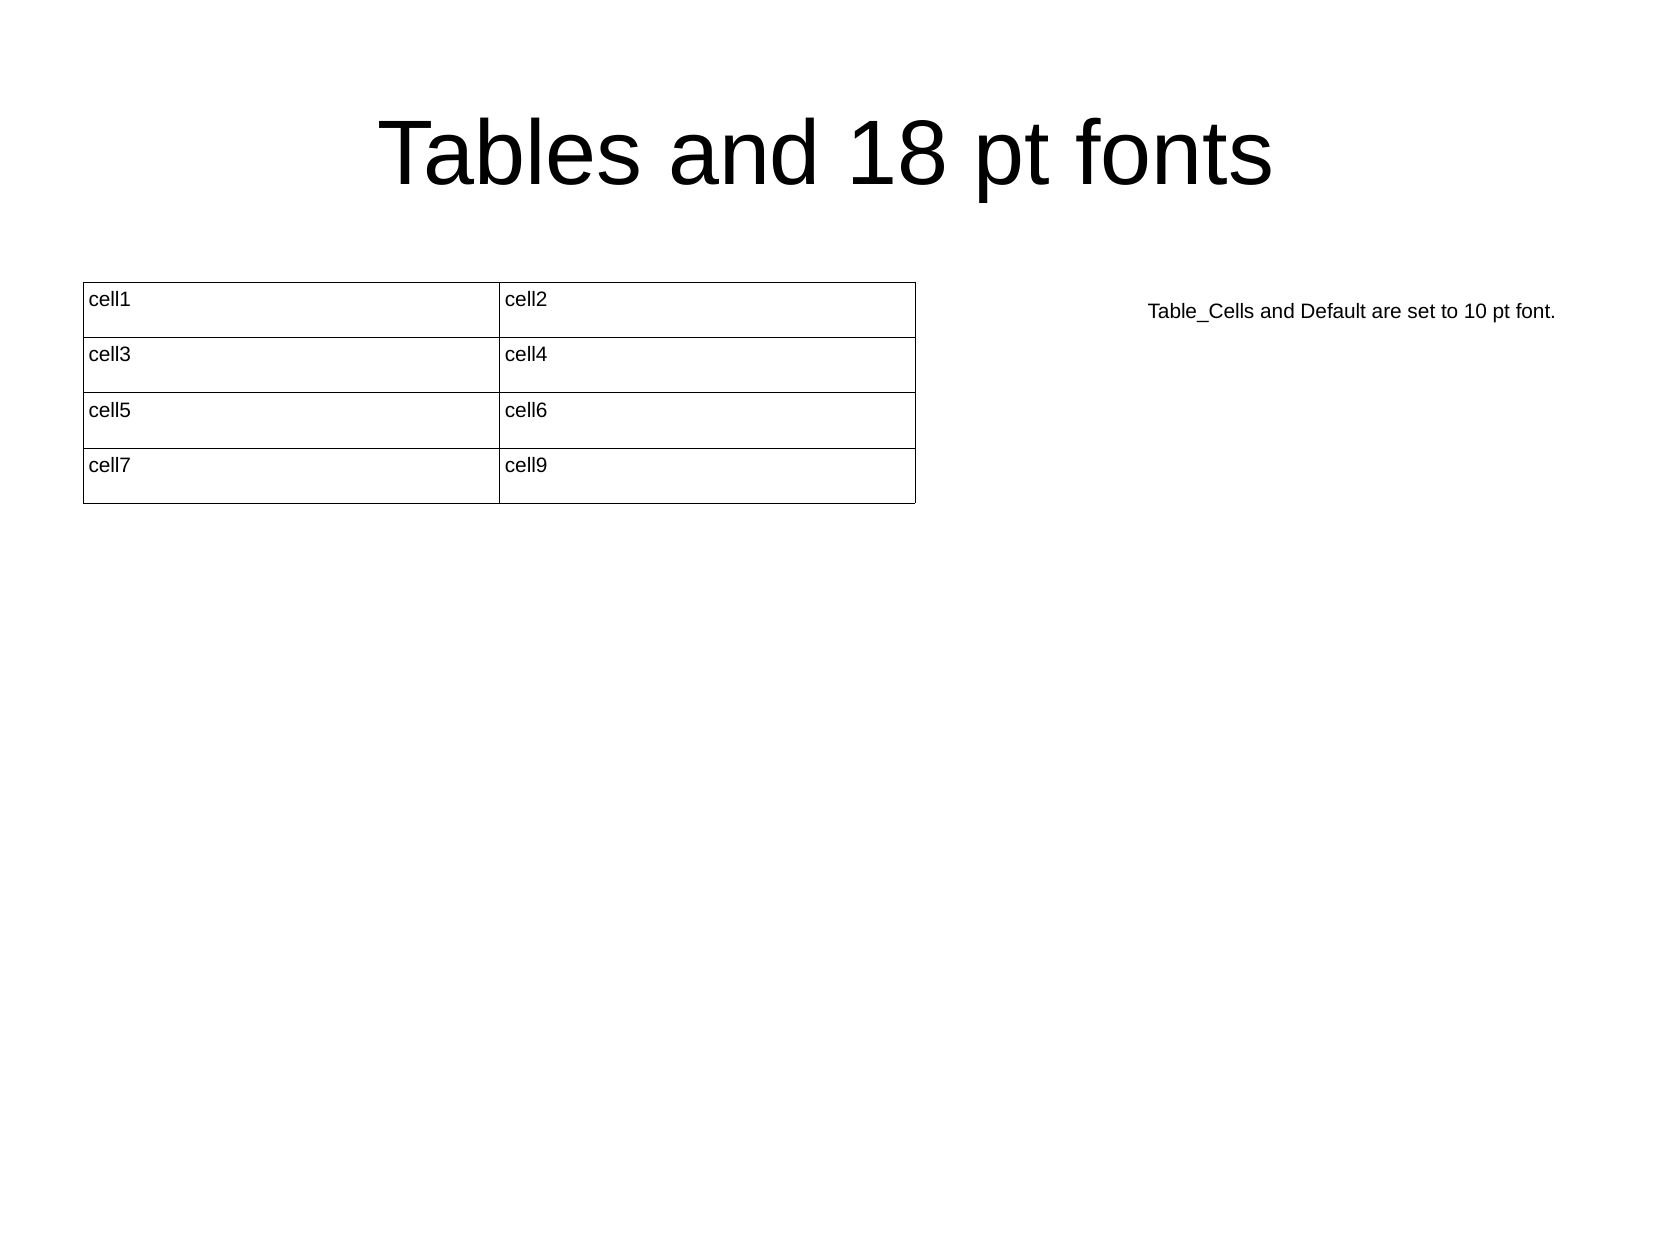

# Tables and 18 pt fonts
| cell1 | cell2 |
| --- | --- |
| cell3 | cell4 |
| cell5 | cell6 |
| cell7 | cell9 |
Table_Cells and Default are set to 10 pt font.